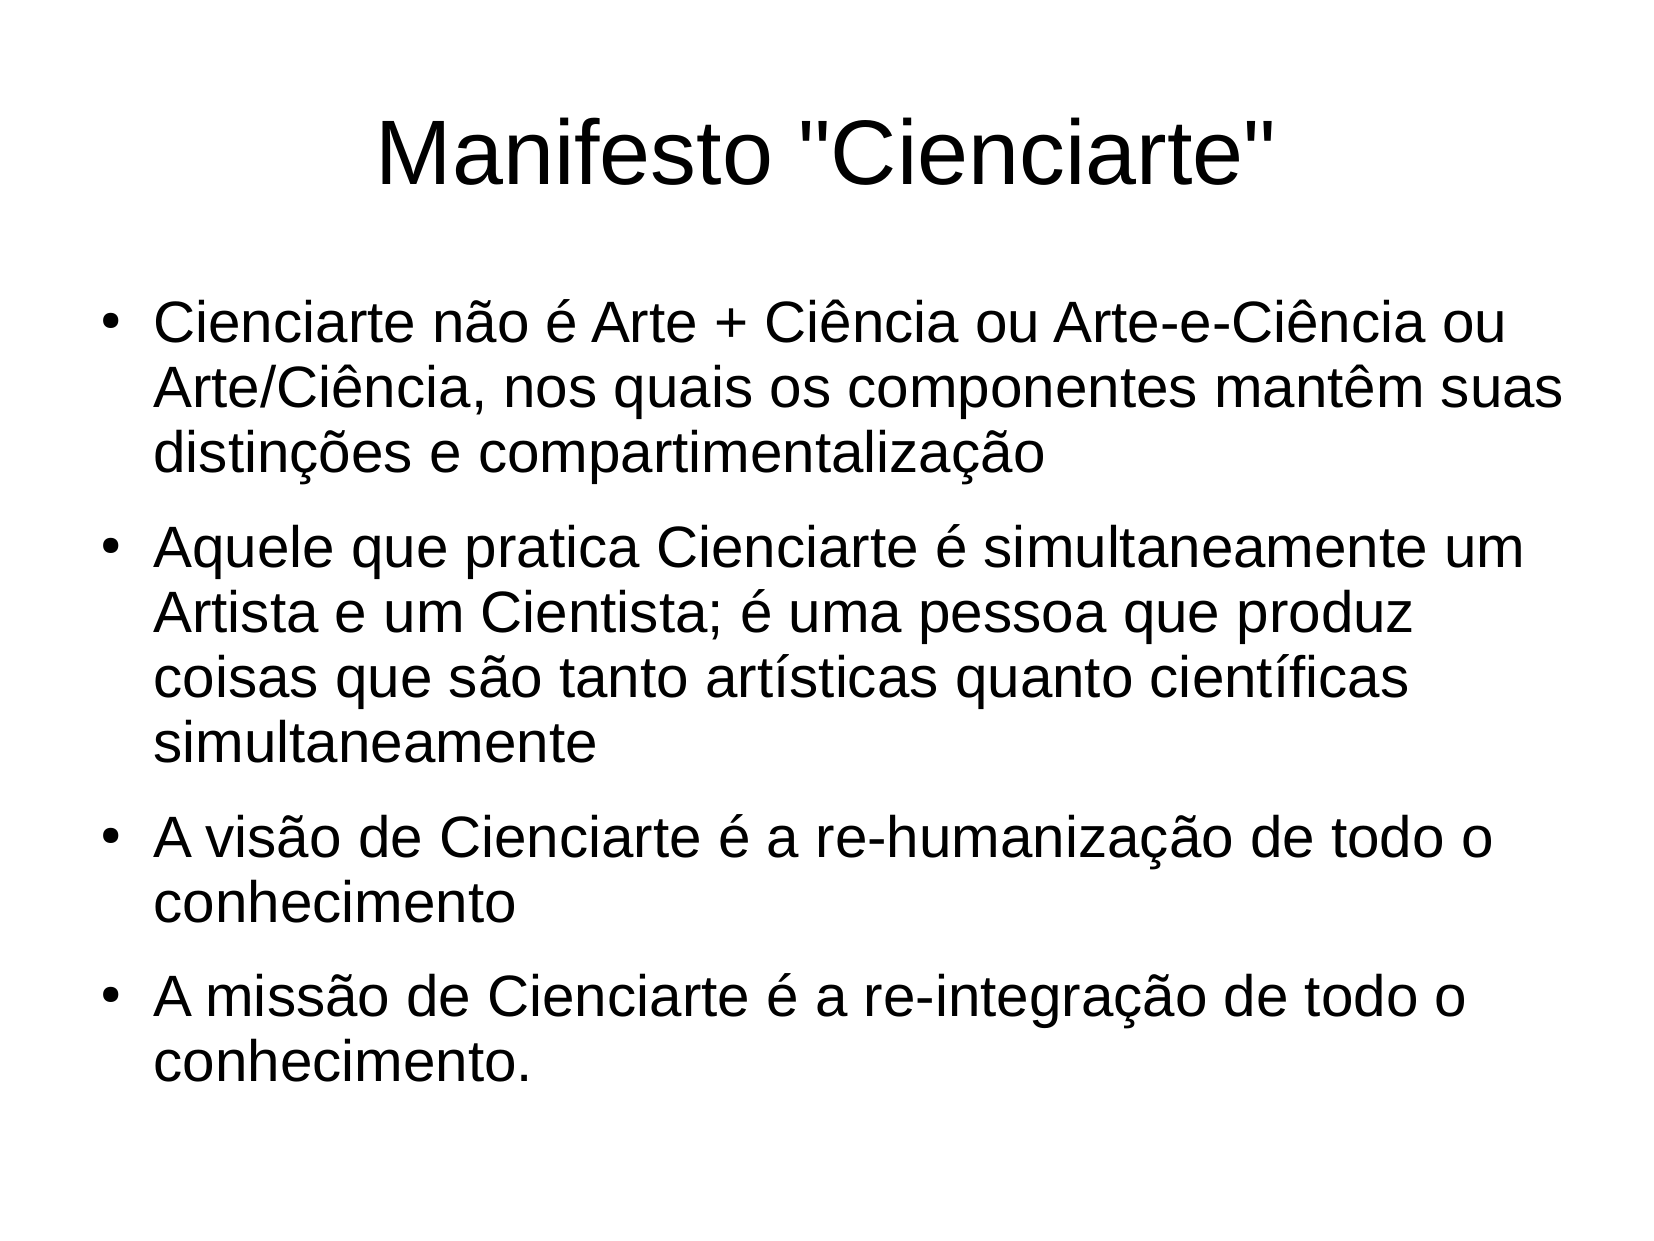

# Manifesto "Cienciarte"
Cienciarte não é Arte + Ciência ou Arte-e-Ciência ou Arte/Ciência, nos quais os componentes mantêm suas distinções e compartimentalização
Aquele que pratica Cienciarte é simultaneamente um Artista e um Cientista; é uma pessoa que produz coisas que são tanto artísticas quanto científicas simultaneamente
A visão de Cienciarte é a re-humanização de todo o conhecimento
A missão de Cienciarte é a re-integração de todo o conhecimento.